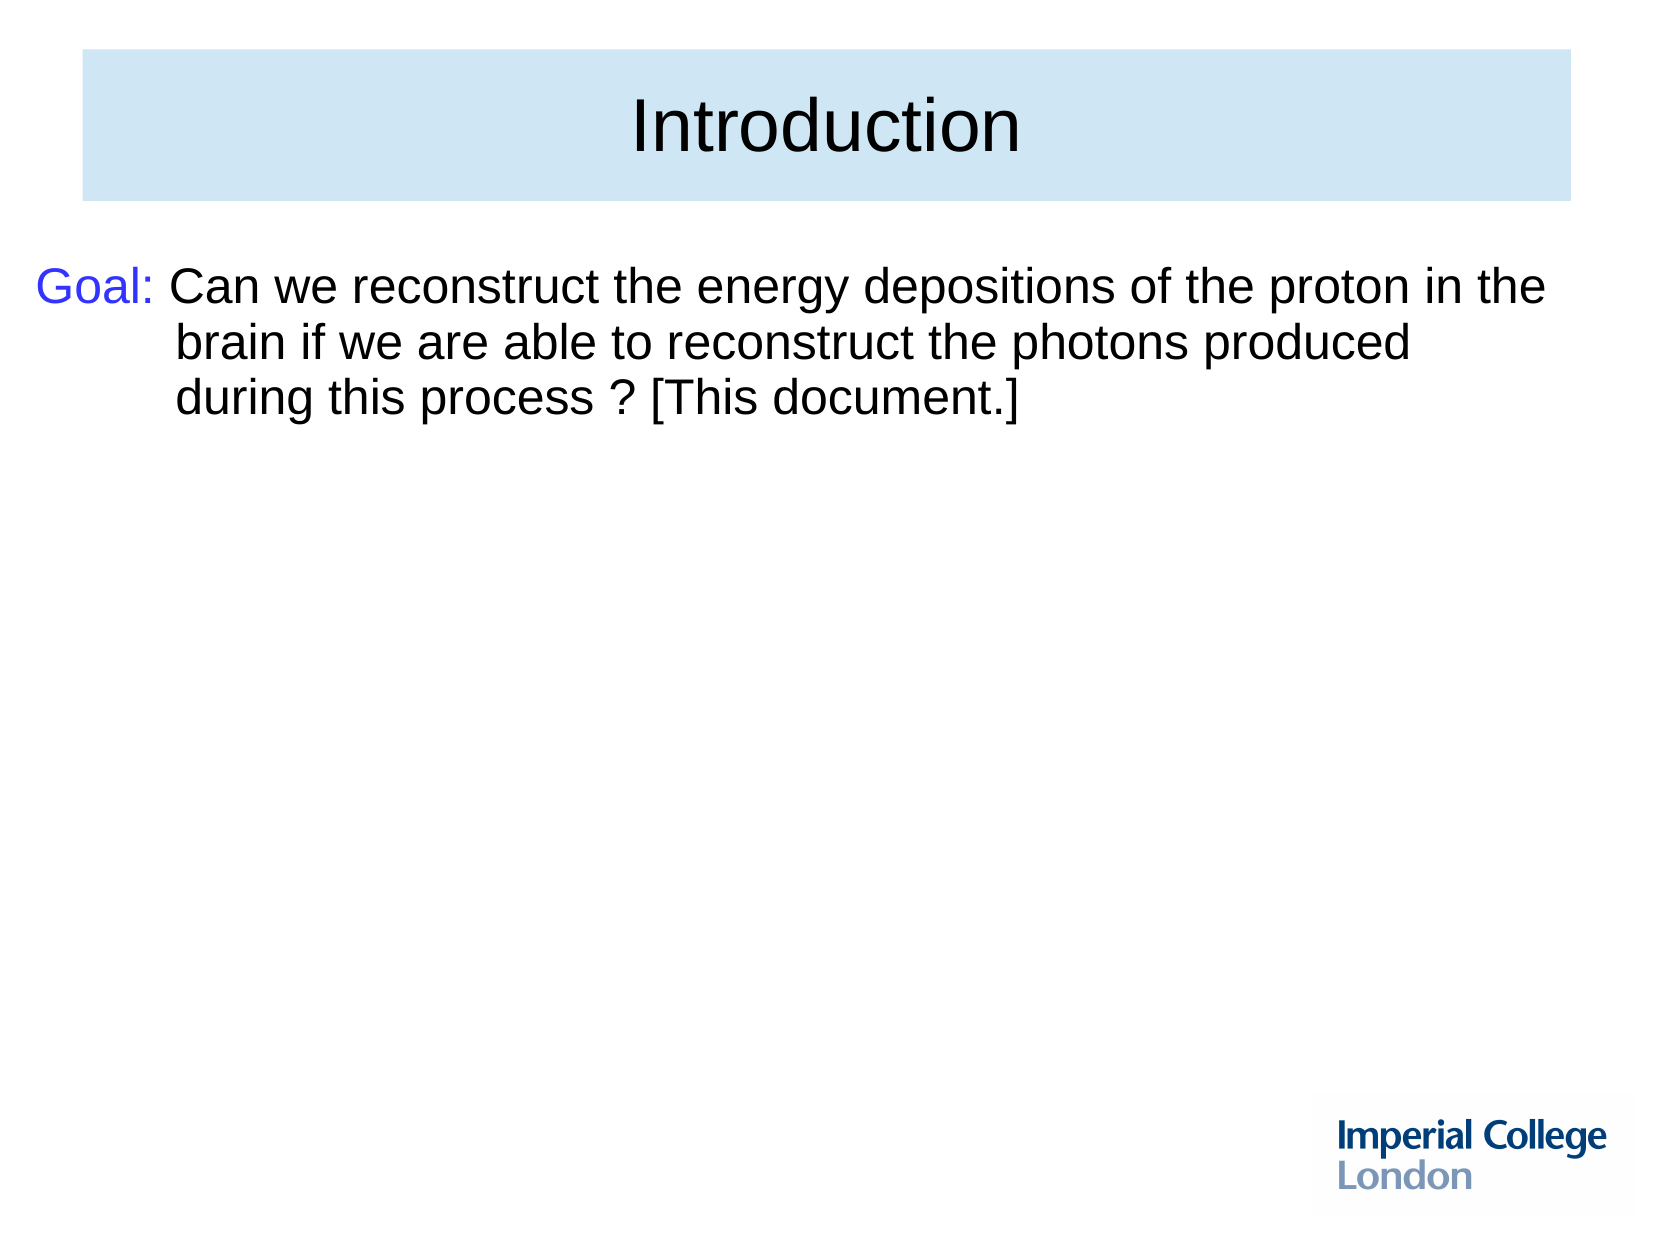

# Introduction
Goal: Can we reconstruct the energy depositions of the proton in the
 brain if we are able to reconstruct the photons produced
 during this process ? [This document.]